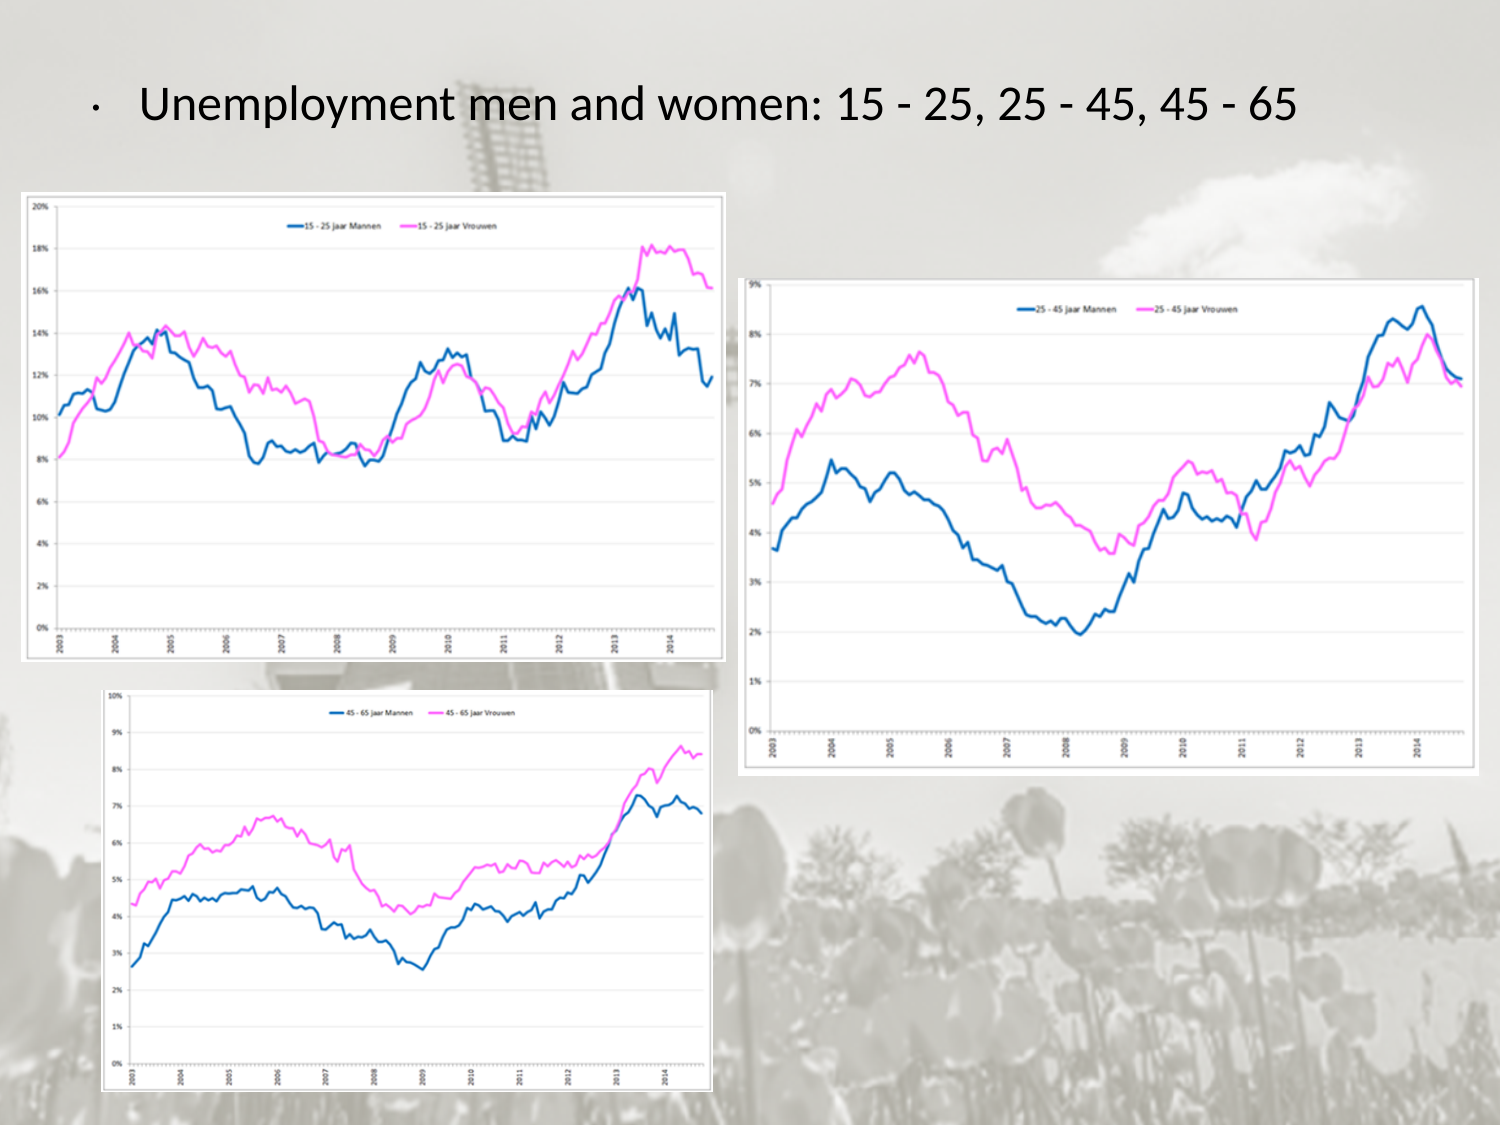

#
Unemployment men and women: 15 - 25, 25 - 45, 45 - 65